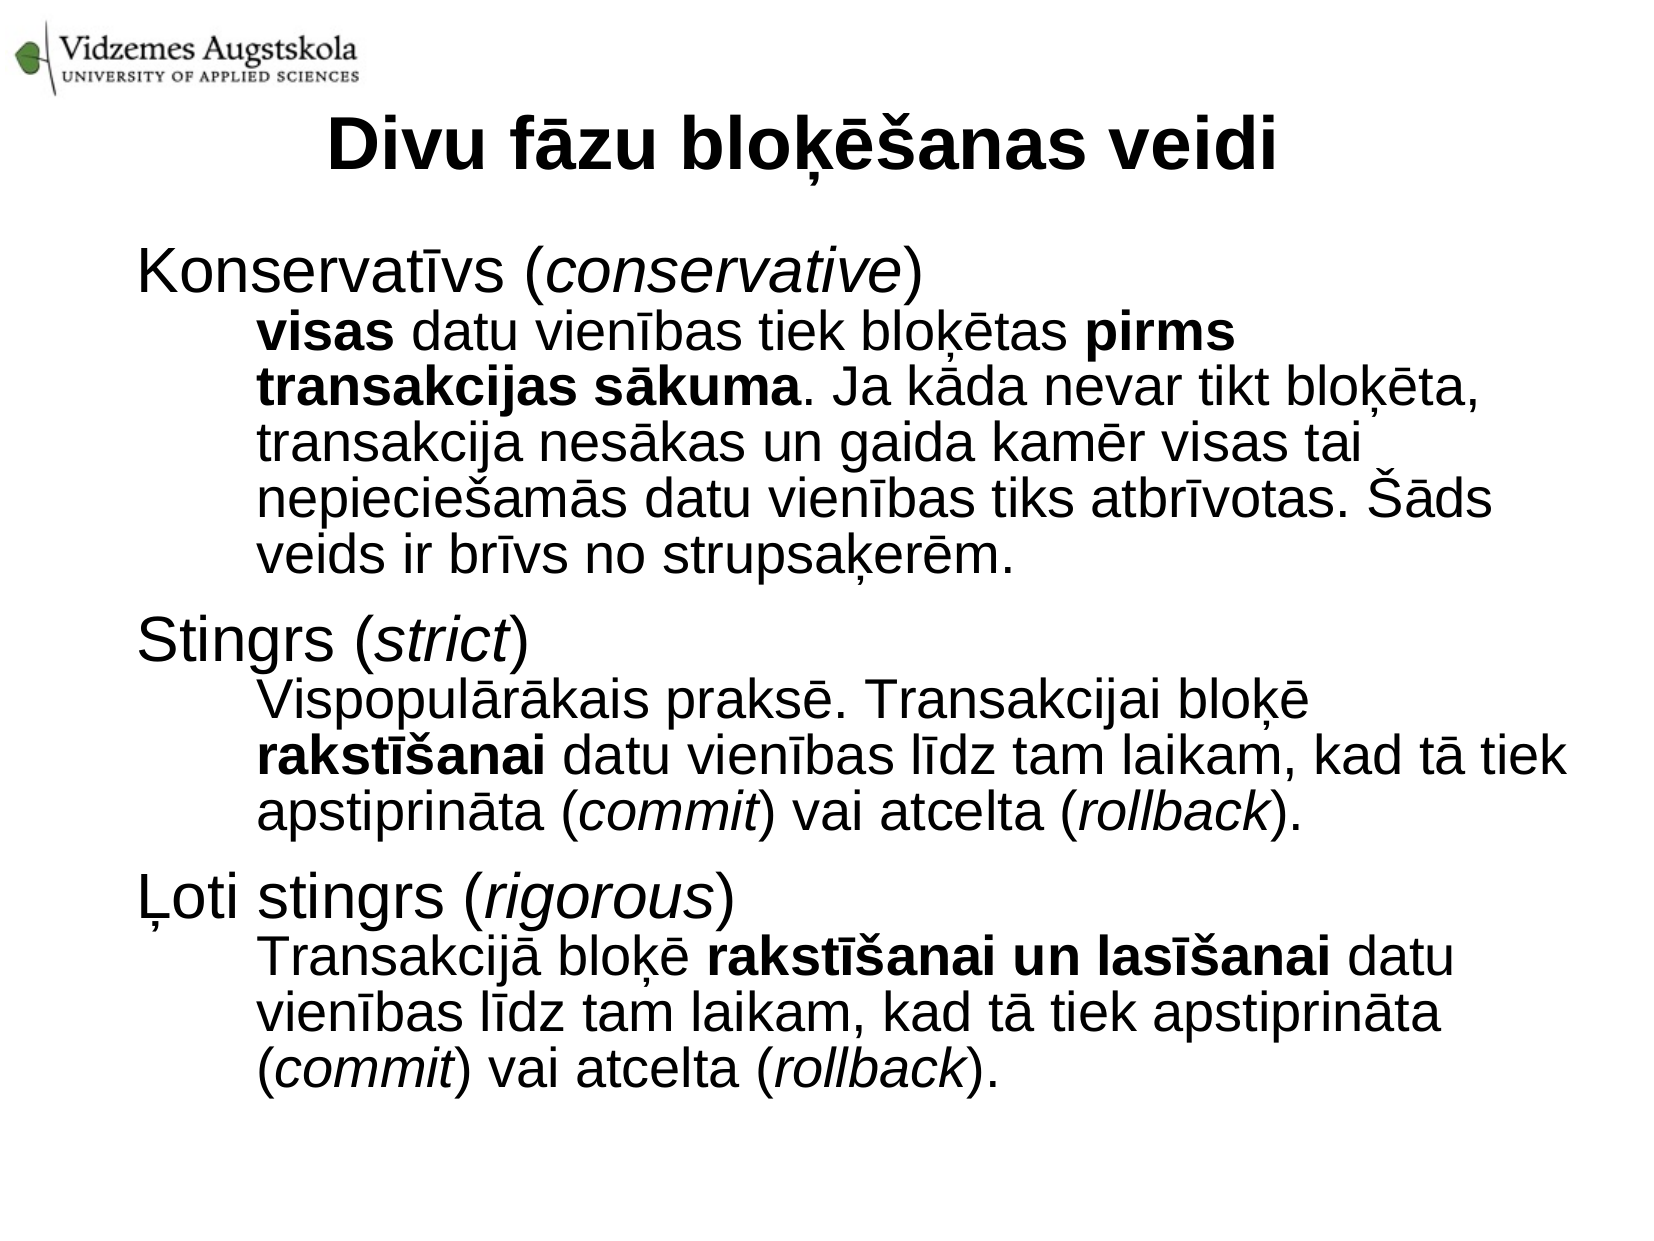

# Divu fāzu bloķēšanas veidi
Konservatīvs (conservative)
visas datu vienības tiek bloķētas pirms transakcijas sākuma. Ja kāda nevar tikt bloķēta, transakcija nesākas un gaida kamēr visas tai nepieciešamās datu vienības tiks atbrīvotas. Šāds veids ir brīvs no strupsaķerēm.
Stingrs (strict)
Vispopulārākais praksē. Transakcijai bloķē rakstīšanai datu vienības līdz tam laikam, kad tā tiek apstiprināta (commit) vai atcelta (rollback).
Ļoti stingrs (rigorous)
Transakcijā bloķē rakstīšanai un lasīšanai datu vienības līdz tam laikam, kad tā tiek apstiprināta (commit) vai atcelta (rollback).